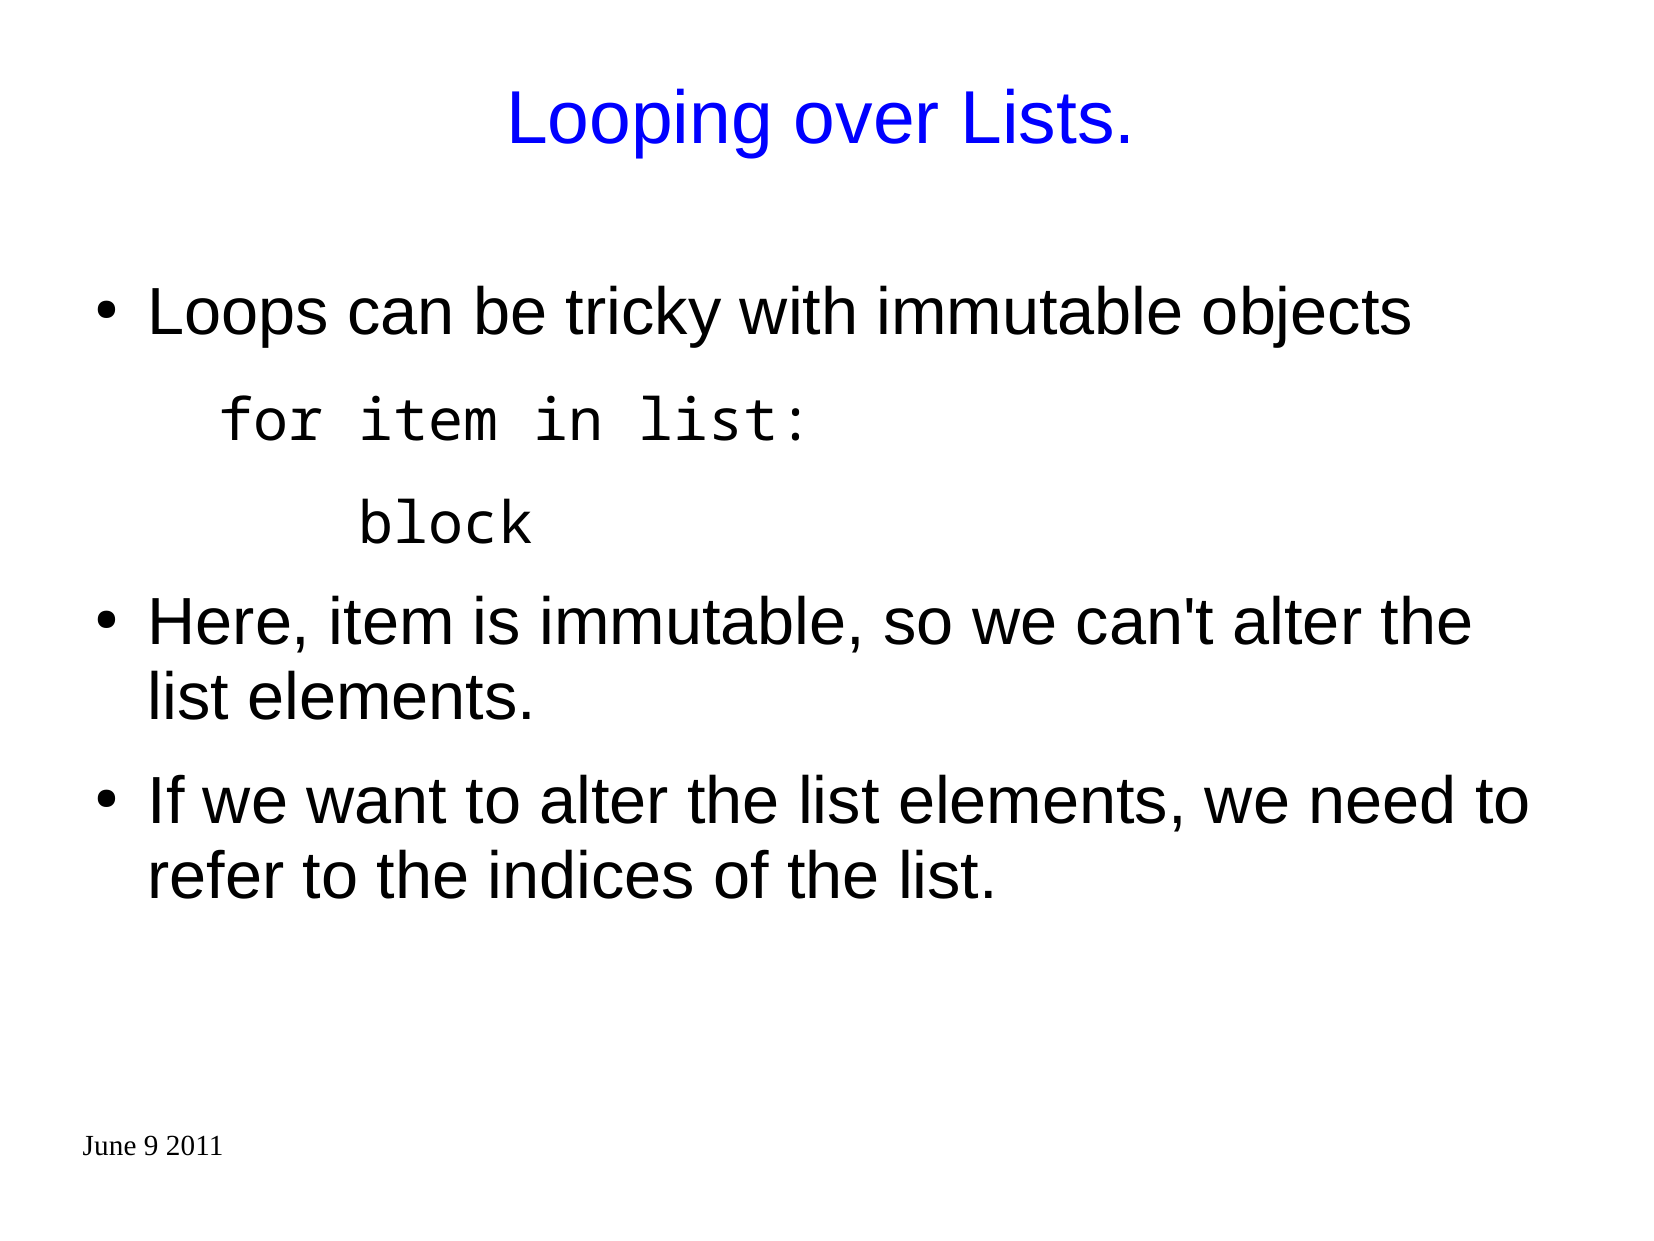

# Looping over Lists.
Loops can be tricky with immutable objects
for item in list:
 block
Here, item is immutable, so we can't alter the list elements.
If we want to alter the list elements, we need to refer to the indices of the list.
June 9 2011